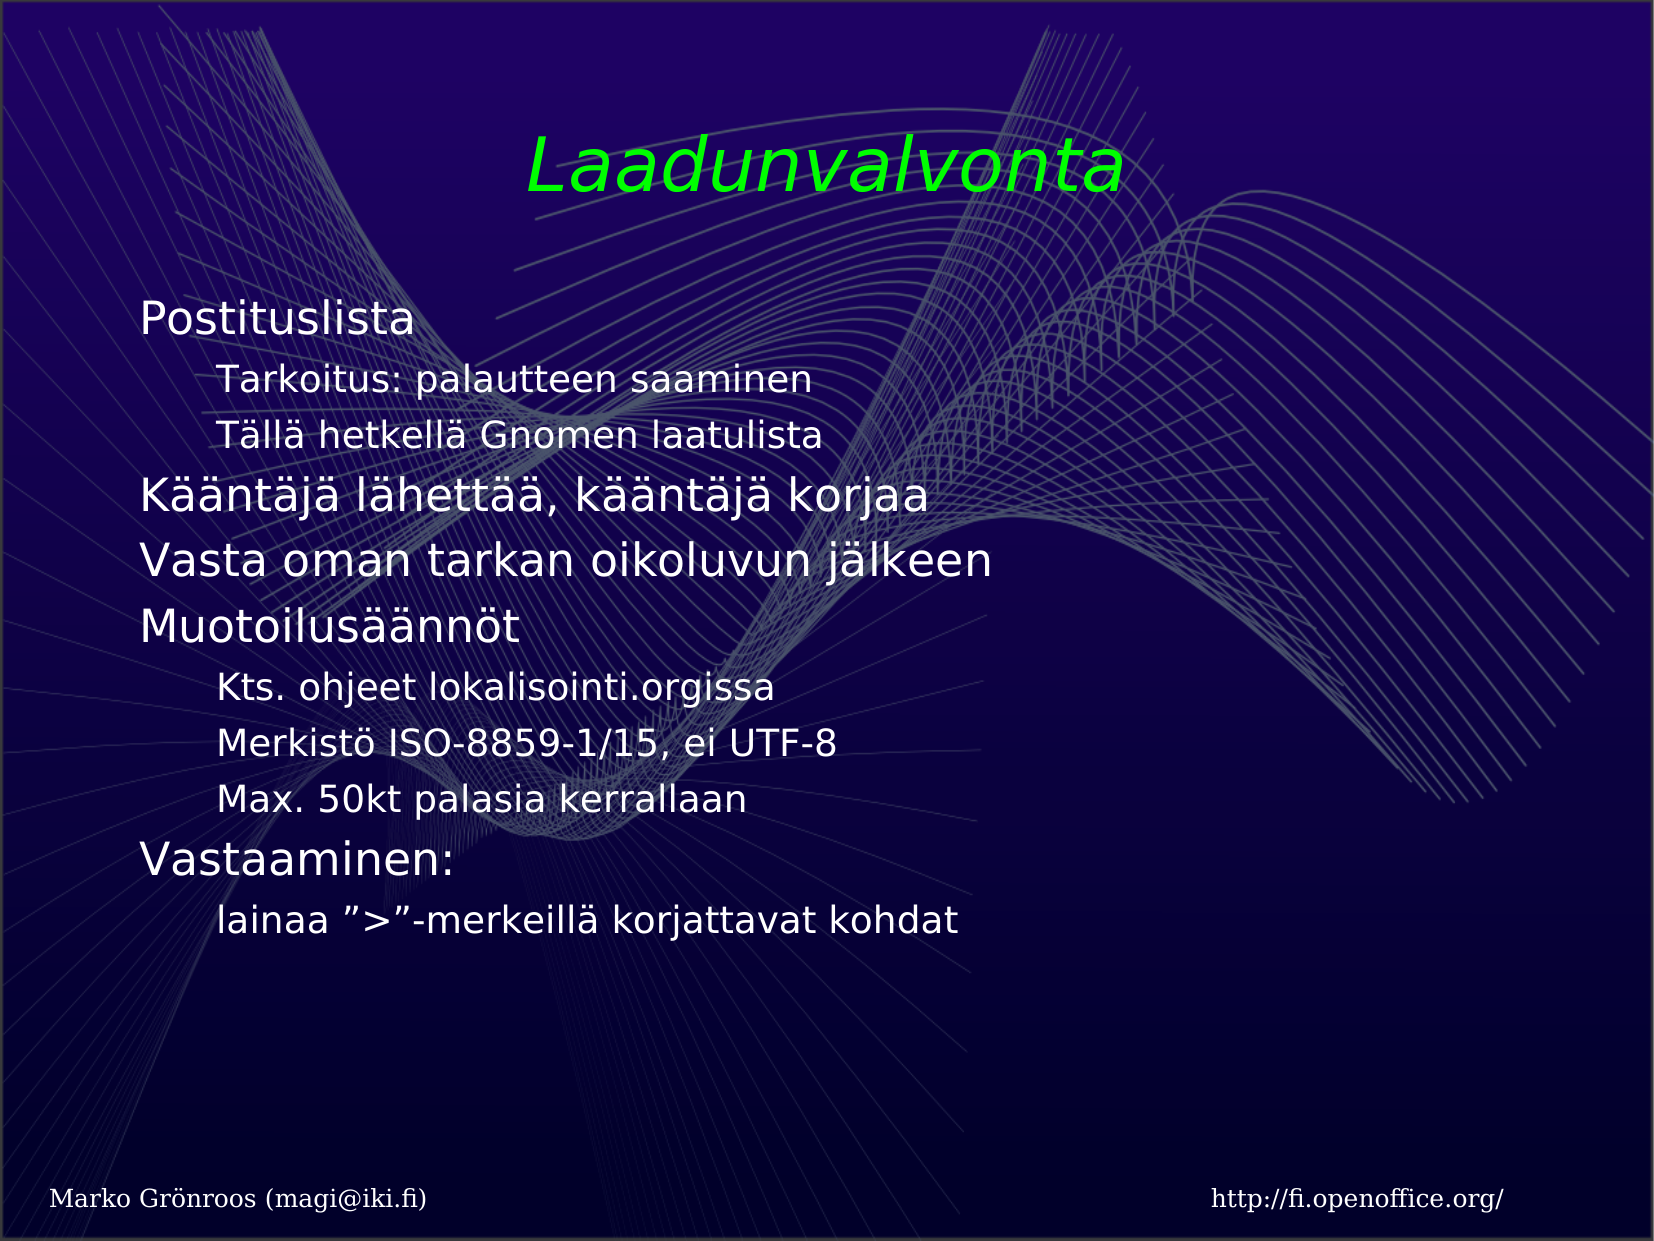

# Laadunvalvonta
Postituslista
Tarkoitus: palautteen saaminen
Tällä hetkellä Gnomen laatulista
Kääntäjä lähettää, kääntäjä korjaa
Vasta oman tarkan oikoluvun jälkeen
Muotoilusäännöt
Kts. ohjeet lokalisointi.orgissa
Merkistö ISO-8859-1/15, ei UTF-8
Max. 50kt palasia kerrallaan
Vastaaminen:
lainaa ”>”-merkeillä korjattavat kohdat